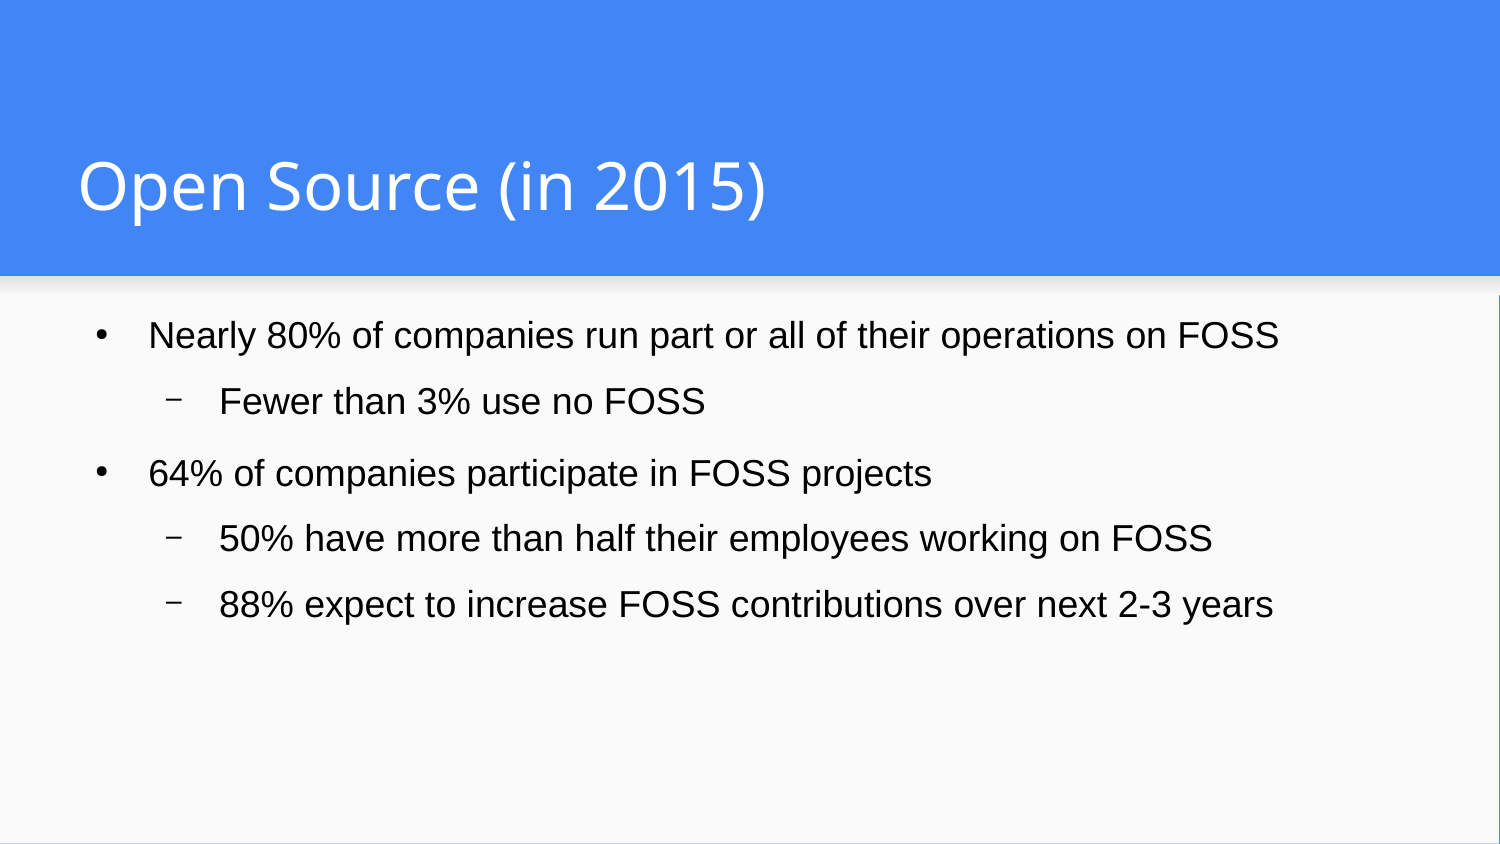

# Open Source (in 2015)
Nearly 80% of companies run part or all of their operations on FOSS
Fewer than 3% use no FOSS
64% of companies participate in FOSS projects
50% have more than half their employees working on FOSS
88% expect to increase FOSS contributions over next 2-3 years